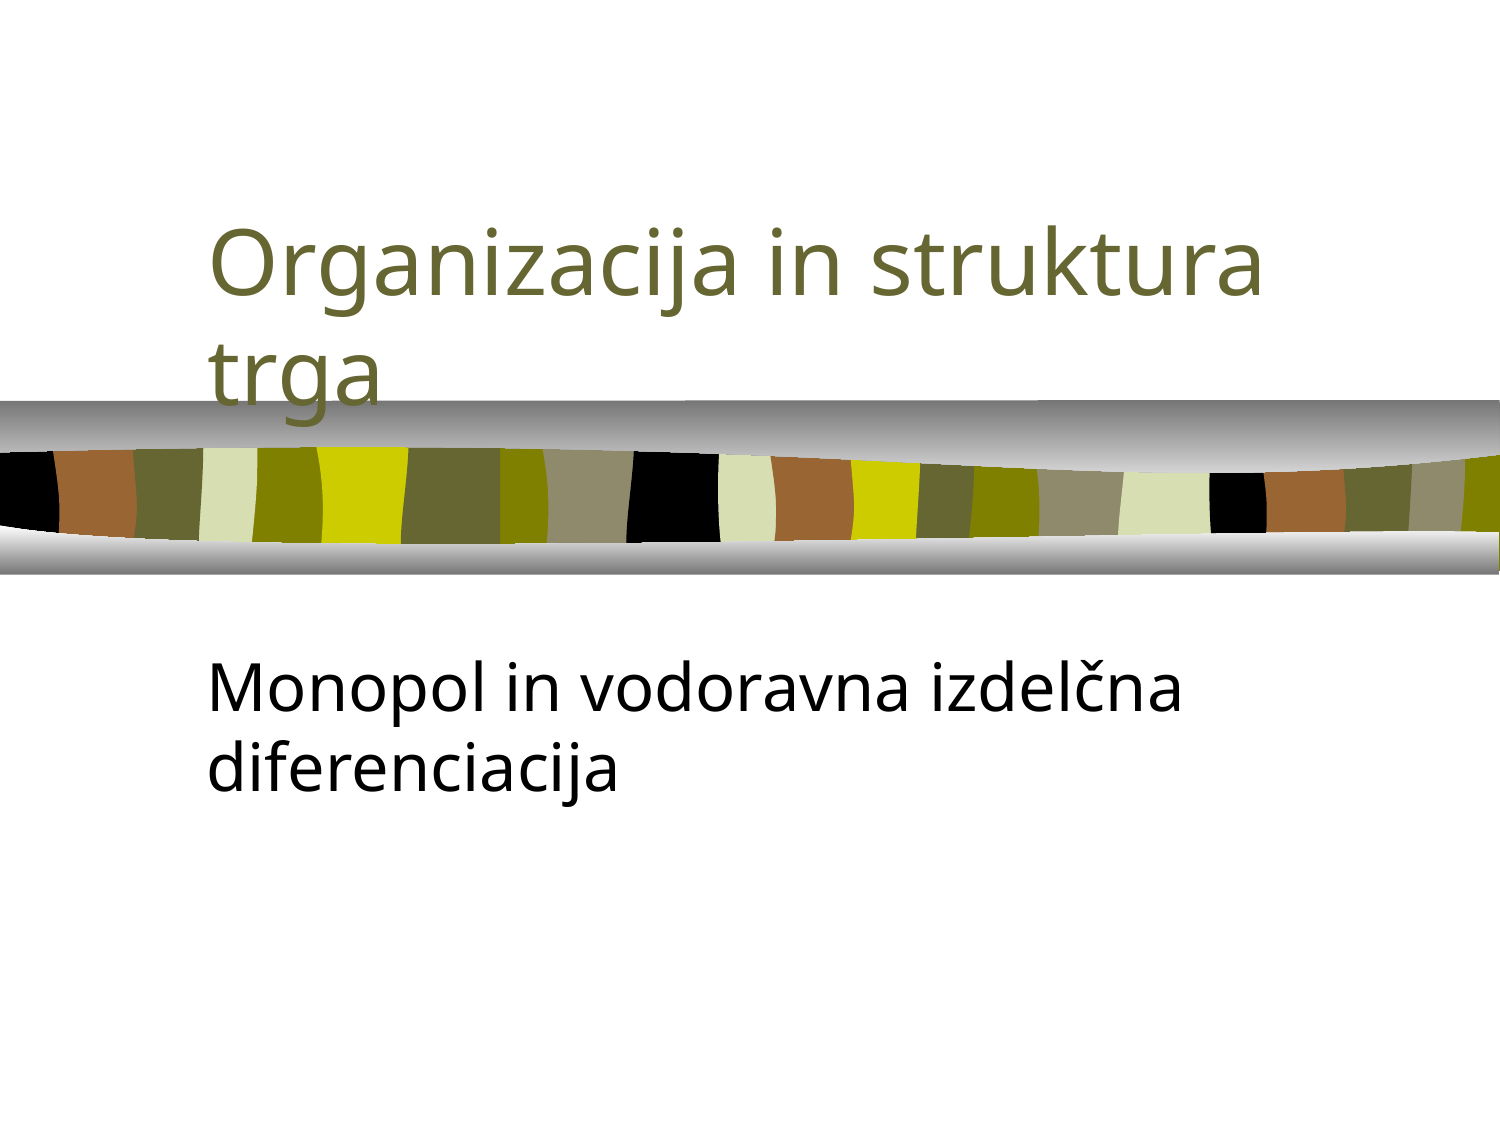

# Organizacija in struktura trga
Monopol in vodoravna izdelčna diferenciacija